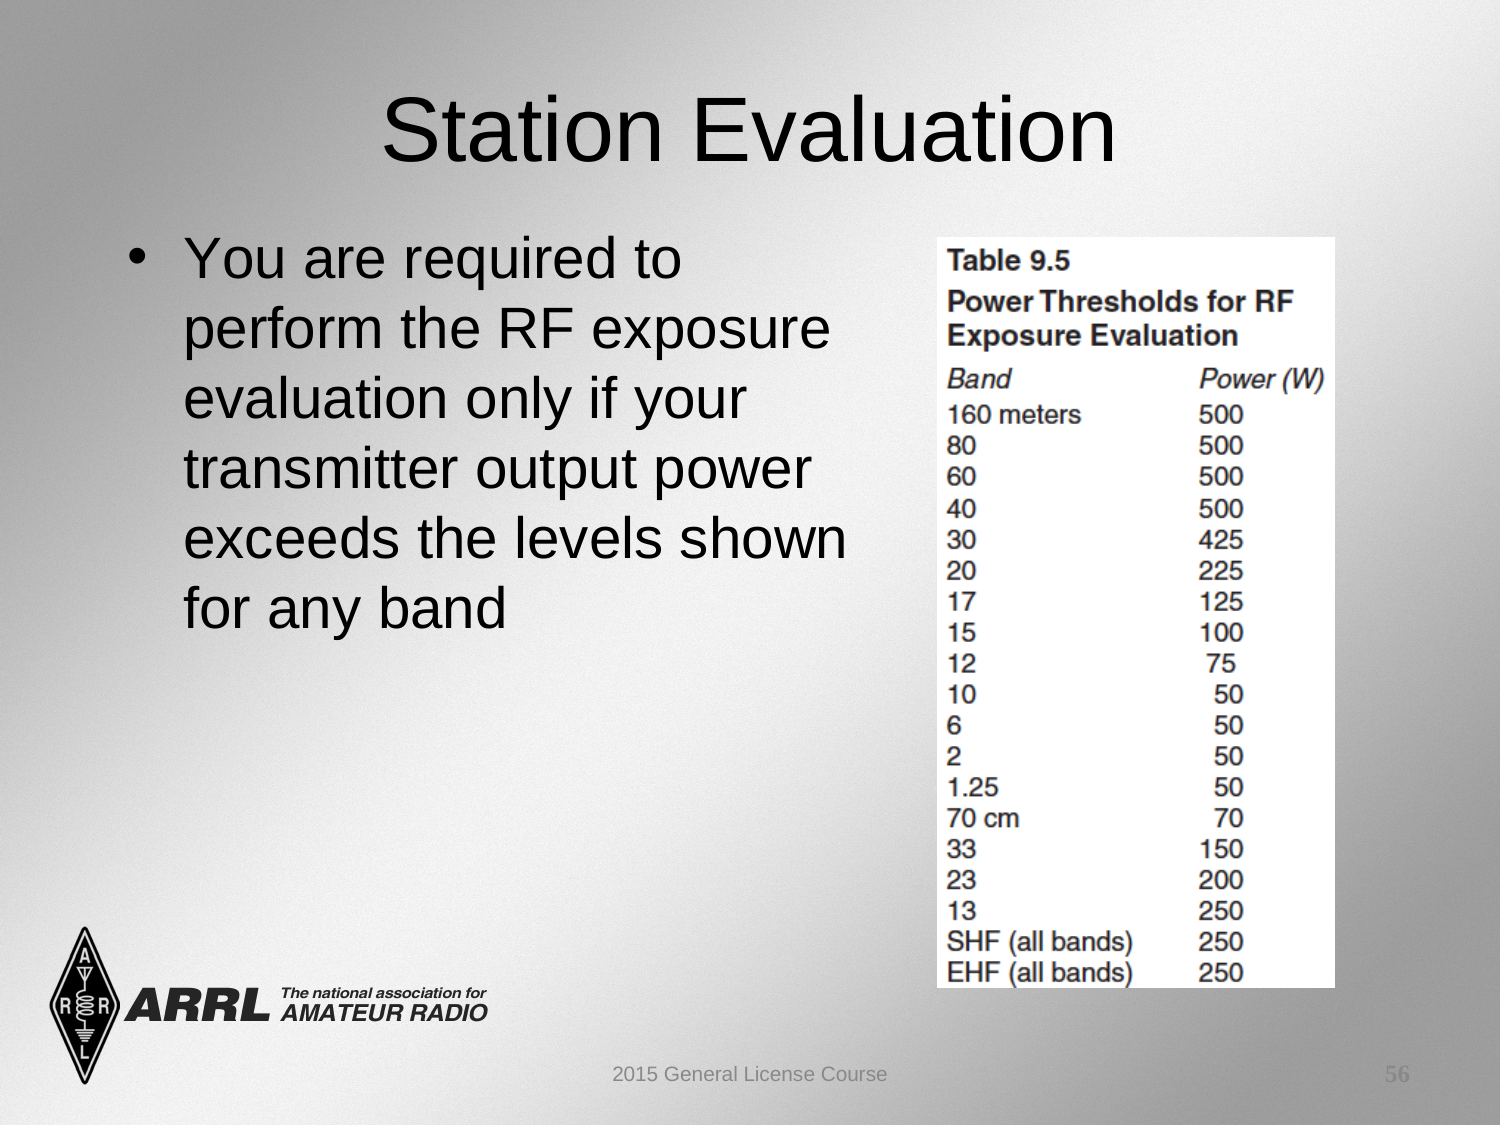

Station Evaluation
You are required to perform the RF exposure evaluation only if your transmitter output power exceeds the levels shown for any band
2015 General License Course